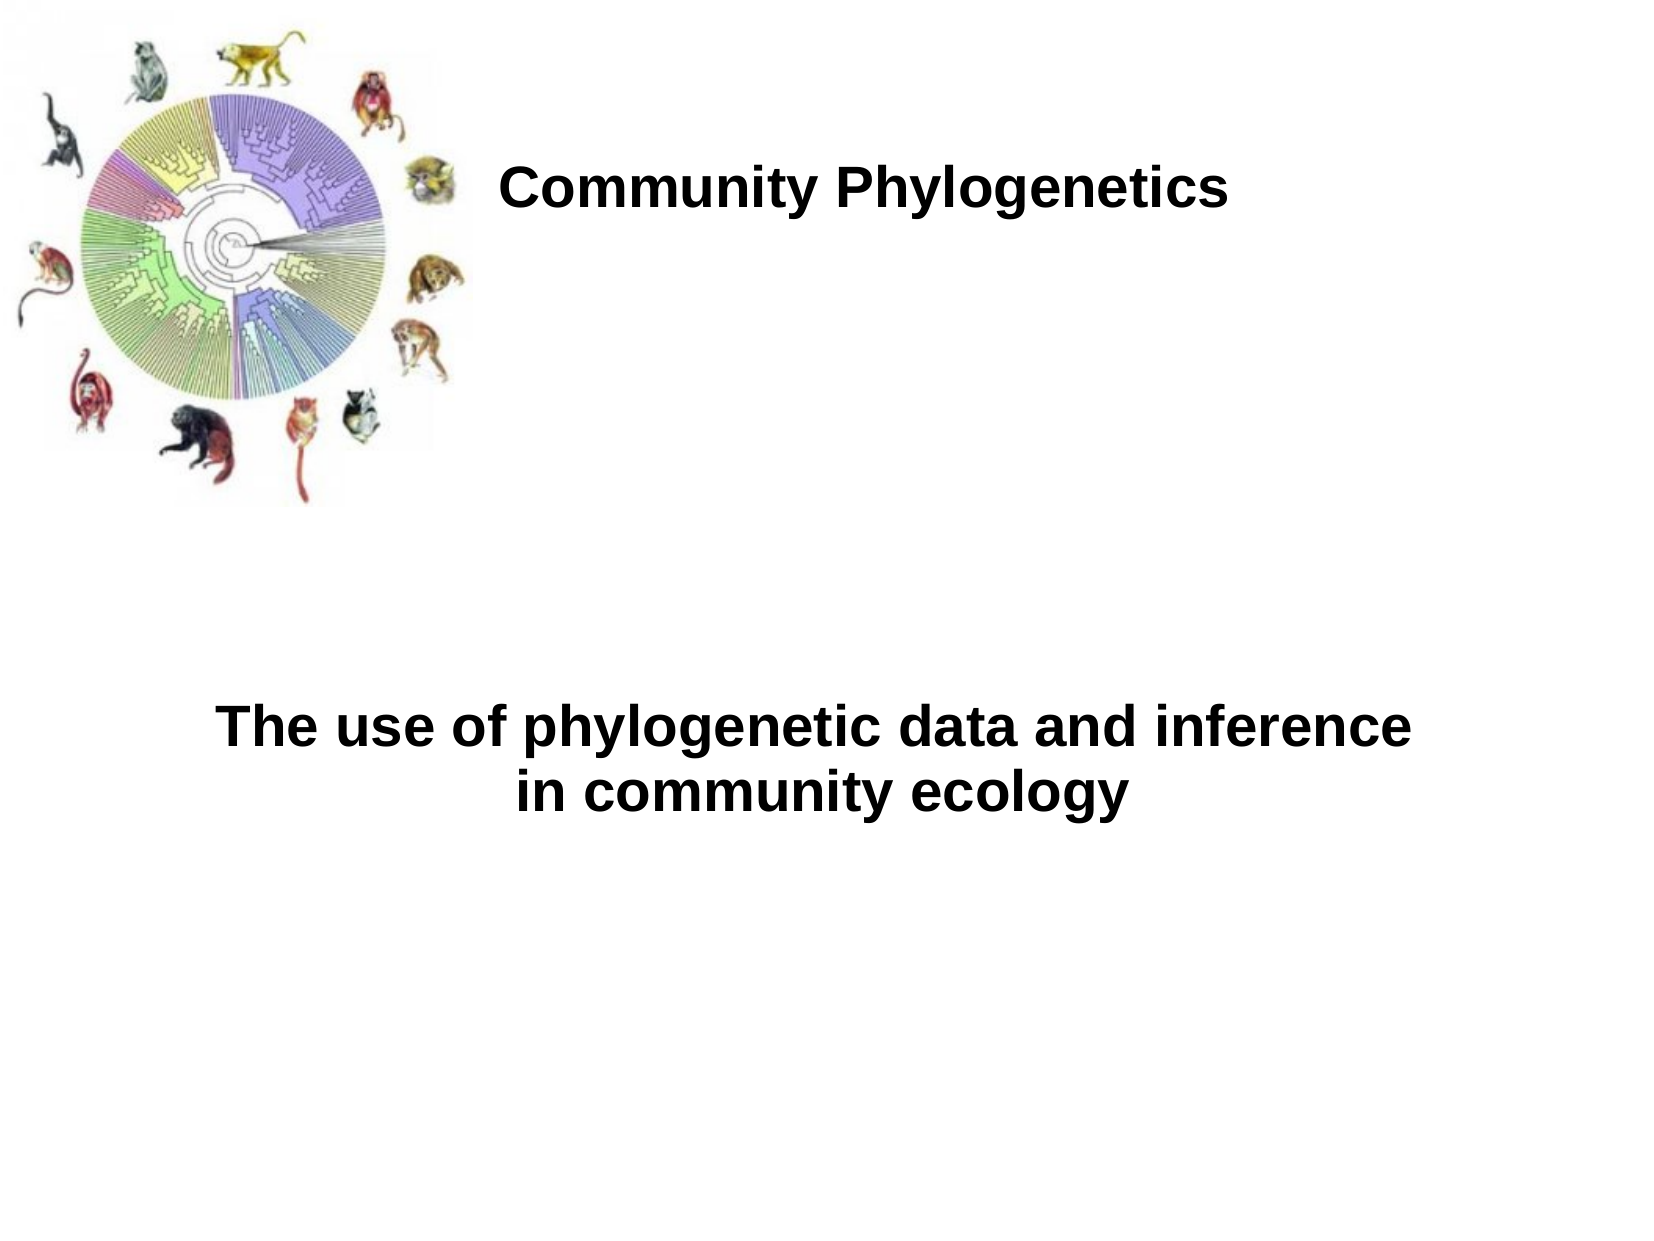

Community Phylogenetics
The use of phylogenetic data and inference
in community ecology